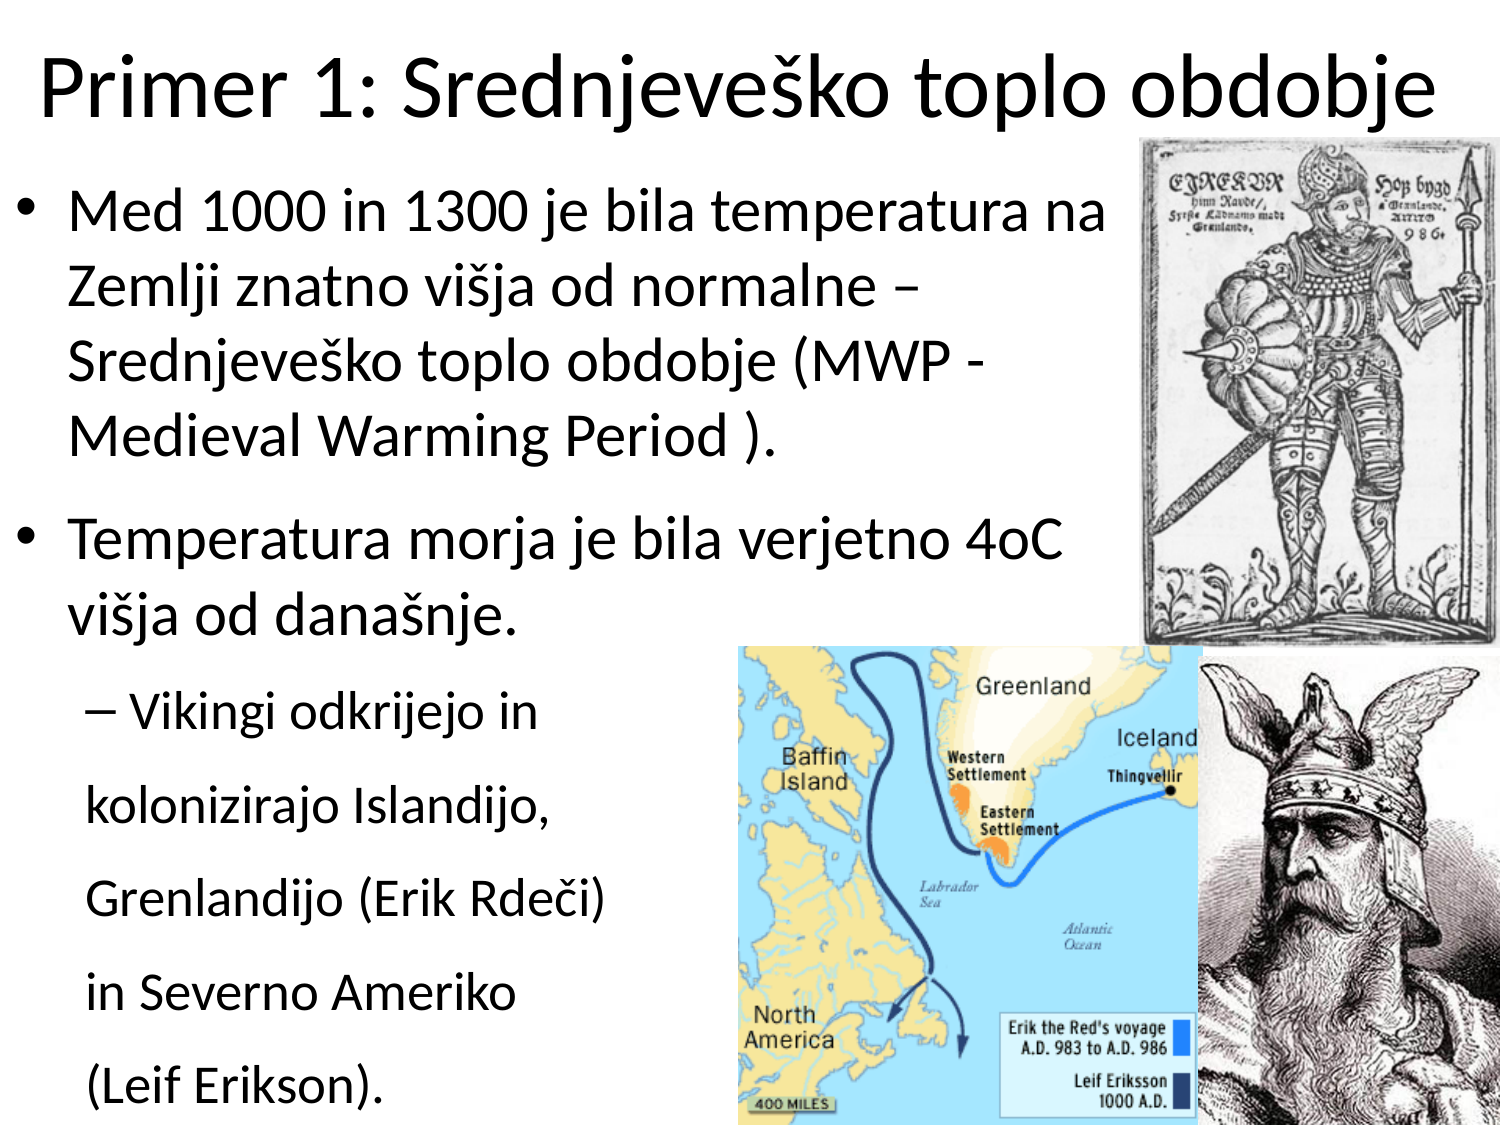

# Primer 1: Srednjeveško toplo obdobje
Med 1000 in 1300 je bila temperatura na Zemlji znatno višja od normalne – Srednjeveško toplo obdobje (MWP - Medieval Warming Period ).
Temperatura morja je bila verjetno 4oC višja od današnje.
Vikingi odkrijejo in
	kolonizirajo Islandijo,
	Grenlandijo (Erik Rdeči)
	in Severno Ameriko
	(Leif Erikson).